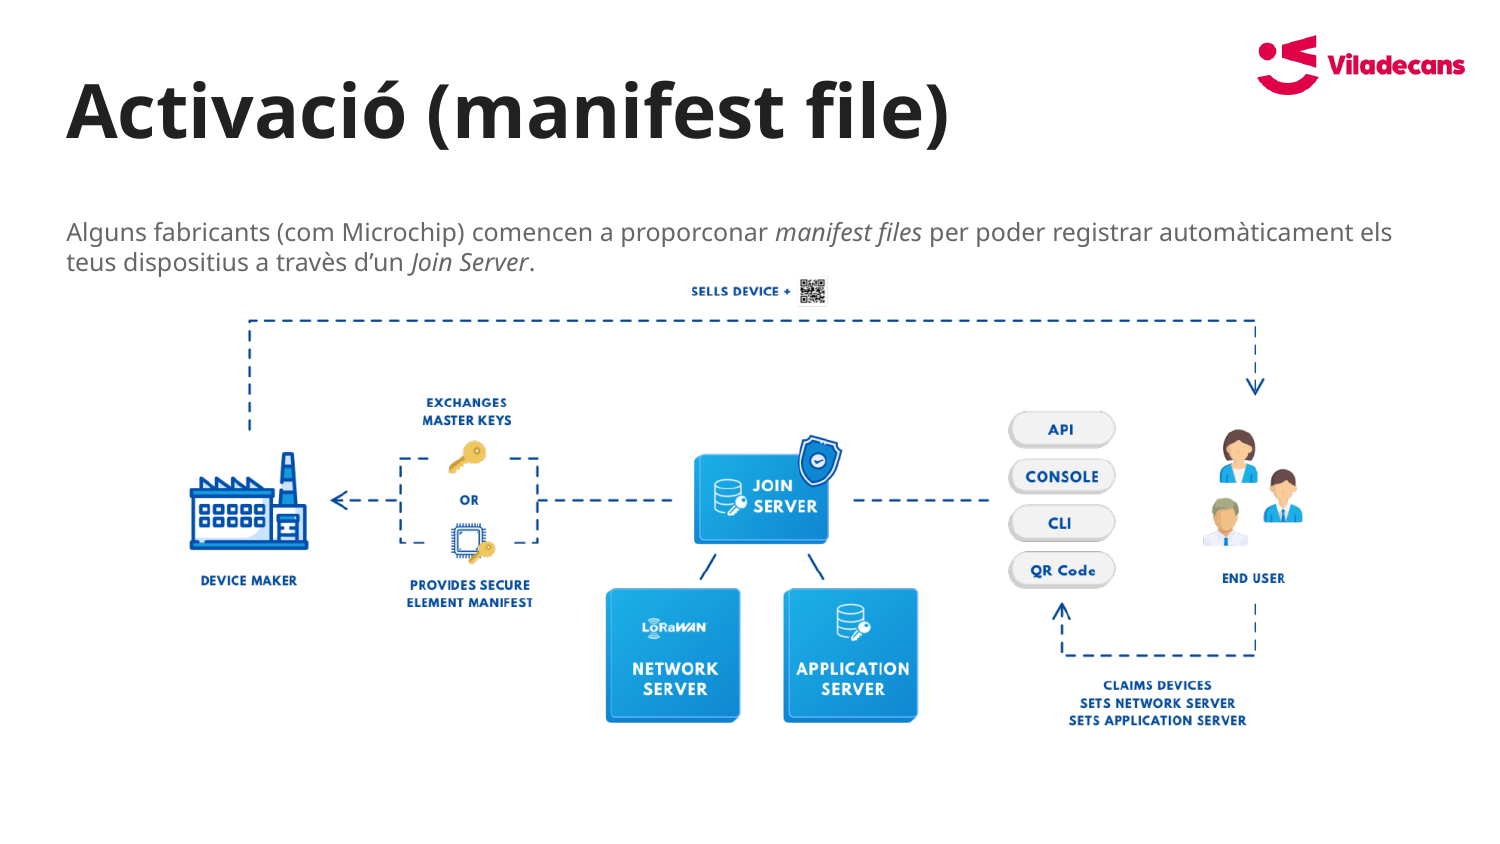

# Activació (manifest file)
Alguns fabricants (com Microchip) comencen a proporconar manifest files per poder registrar automàticament els teus dispositius a travès d’un Join Server.